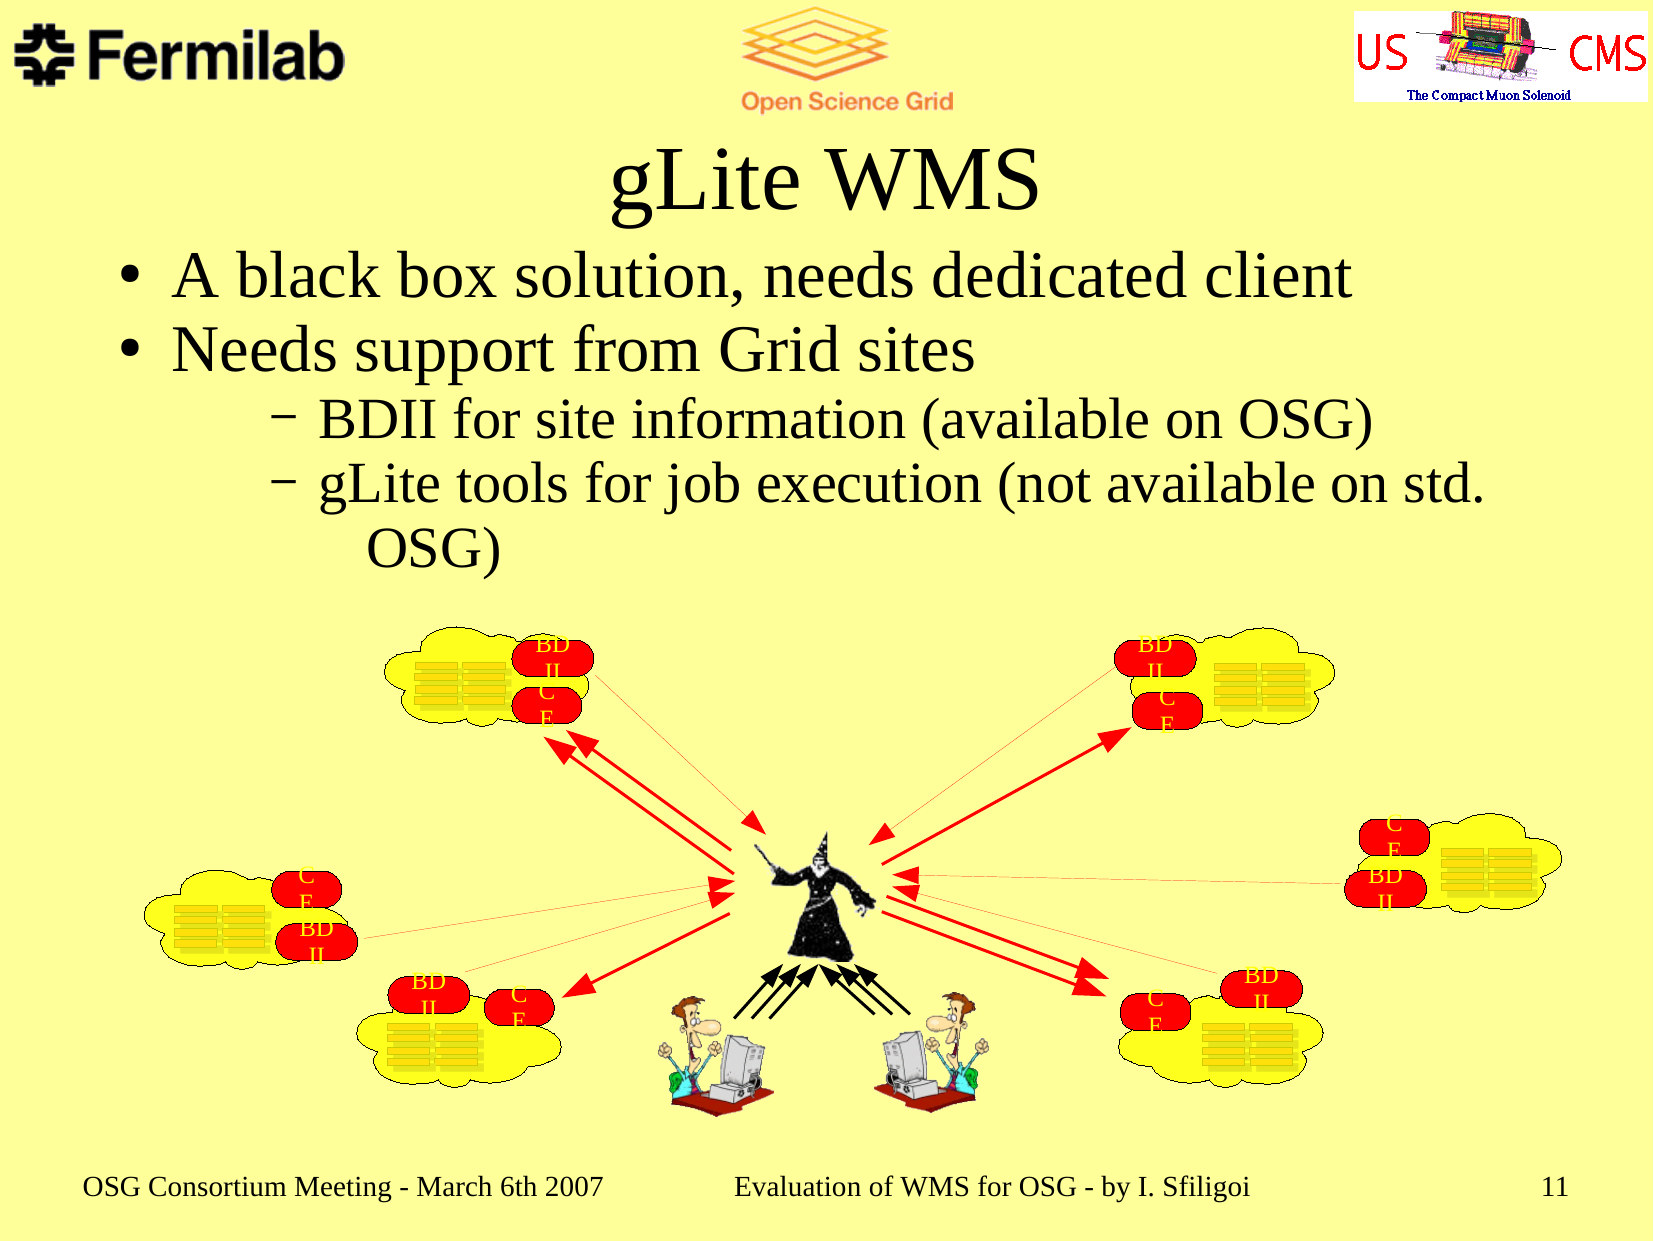

# gLite WMS
A black box solution, needs dedicated client
Needs support from Grid sites
BDII for site information (available on OSG)
gLite tools for job execution (not available on std. OSG)
BDII
BDII
CE
CE
CE
BDII
CE
BDII
BDII
BDII
CE
CE
OSG Consortium Meeting - March 6th 2007
Evaluation of WMS for OSG - by I. Sfiligoi
11